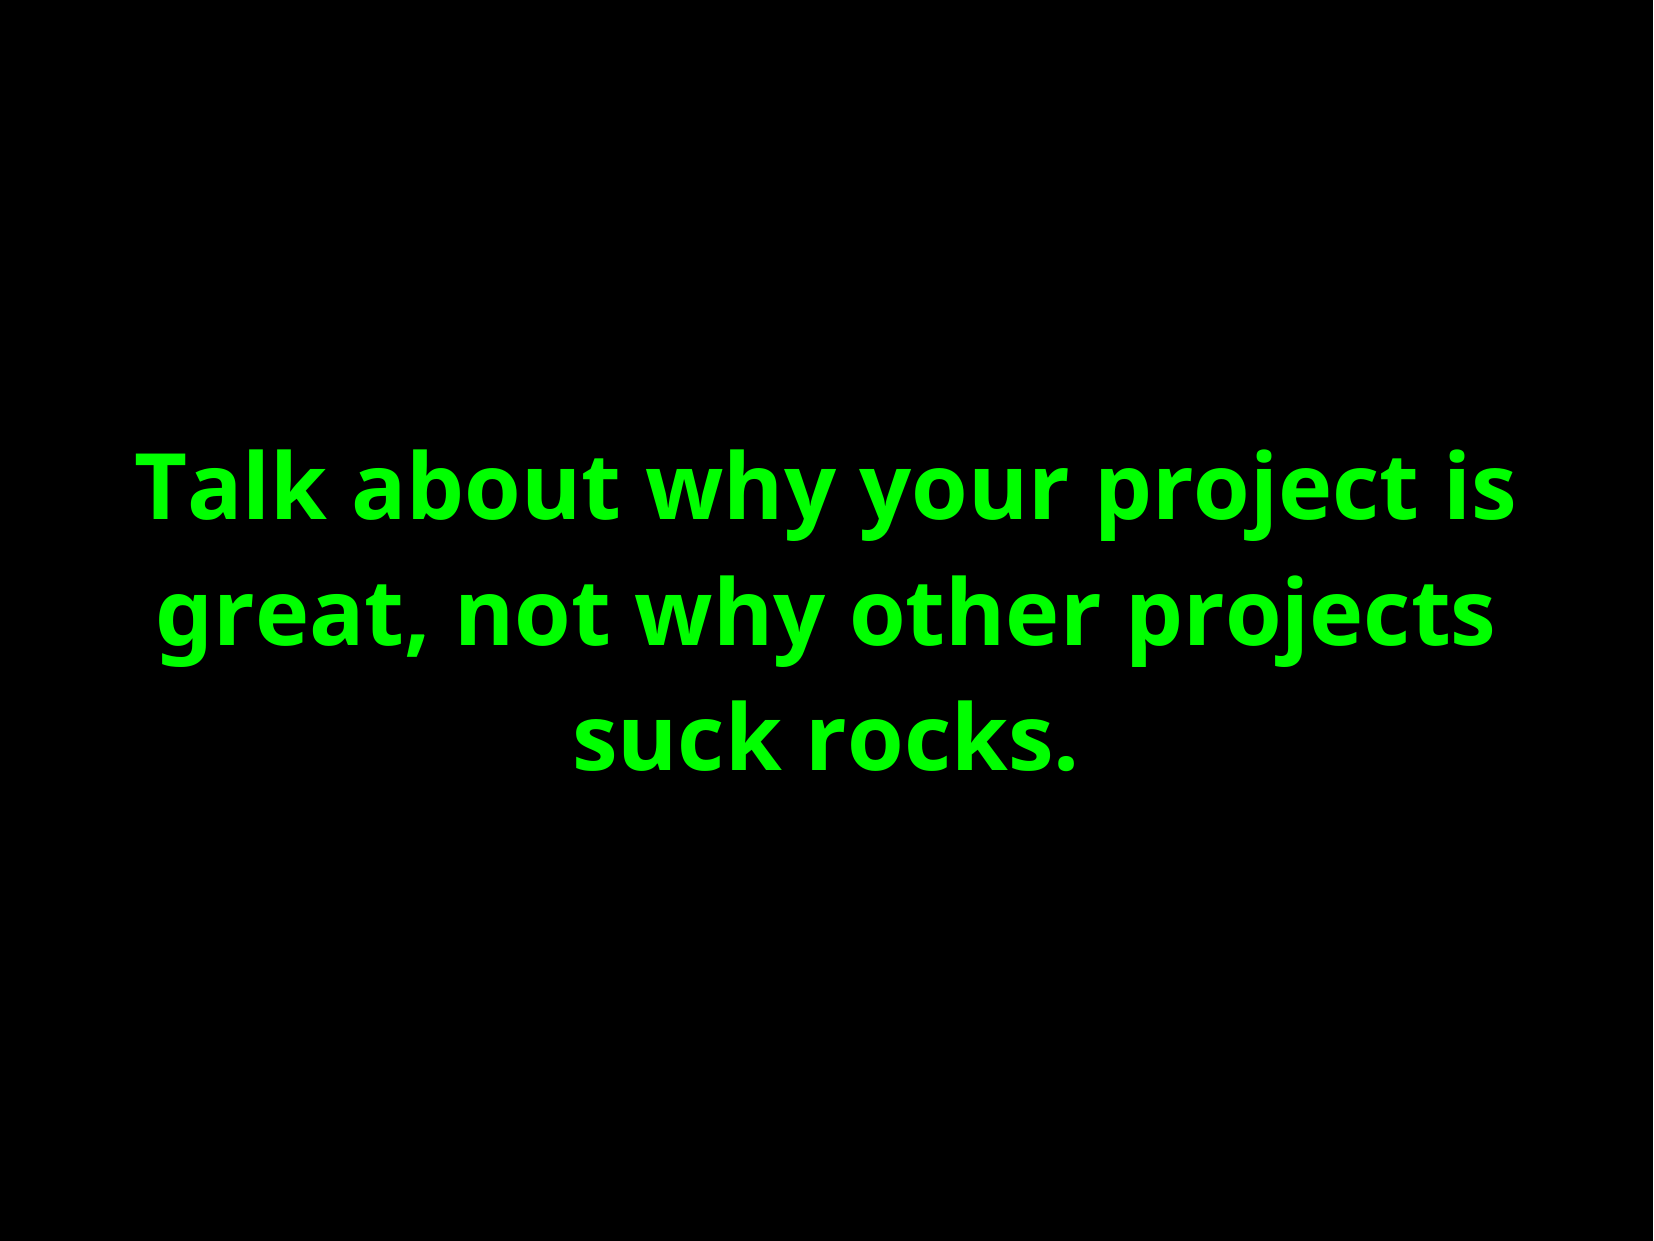

# Talk about why your project is great, not why other projects suck rocks.